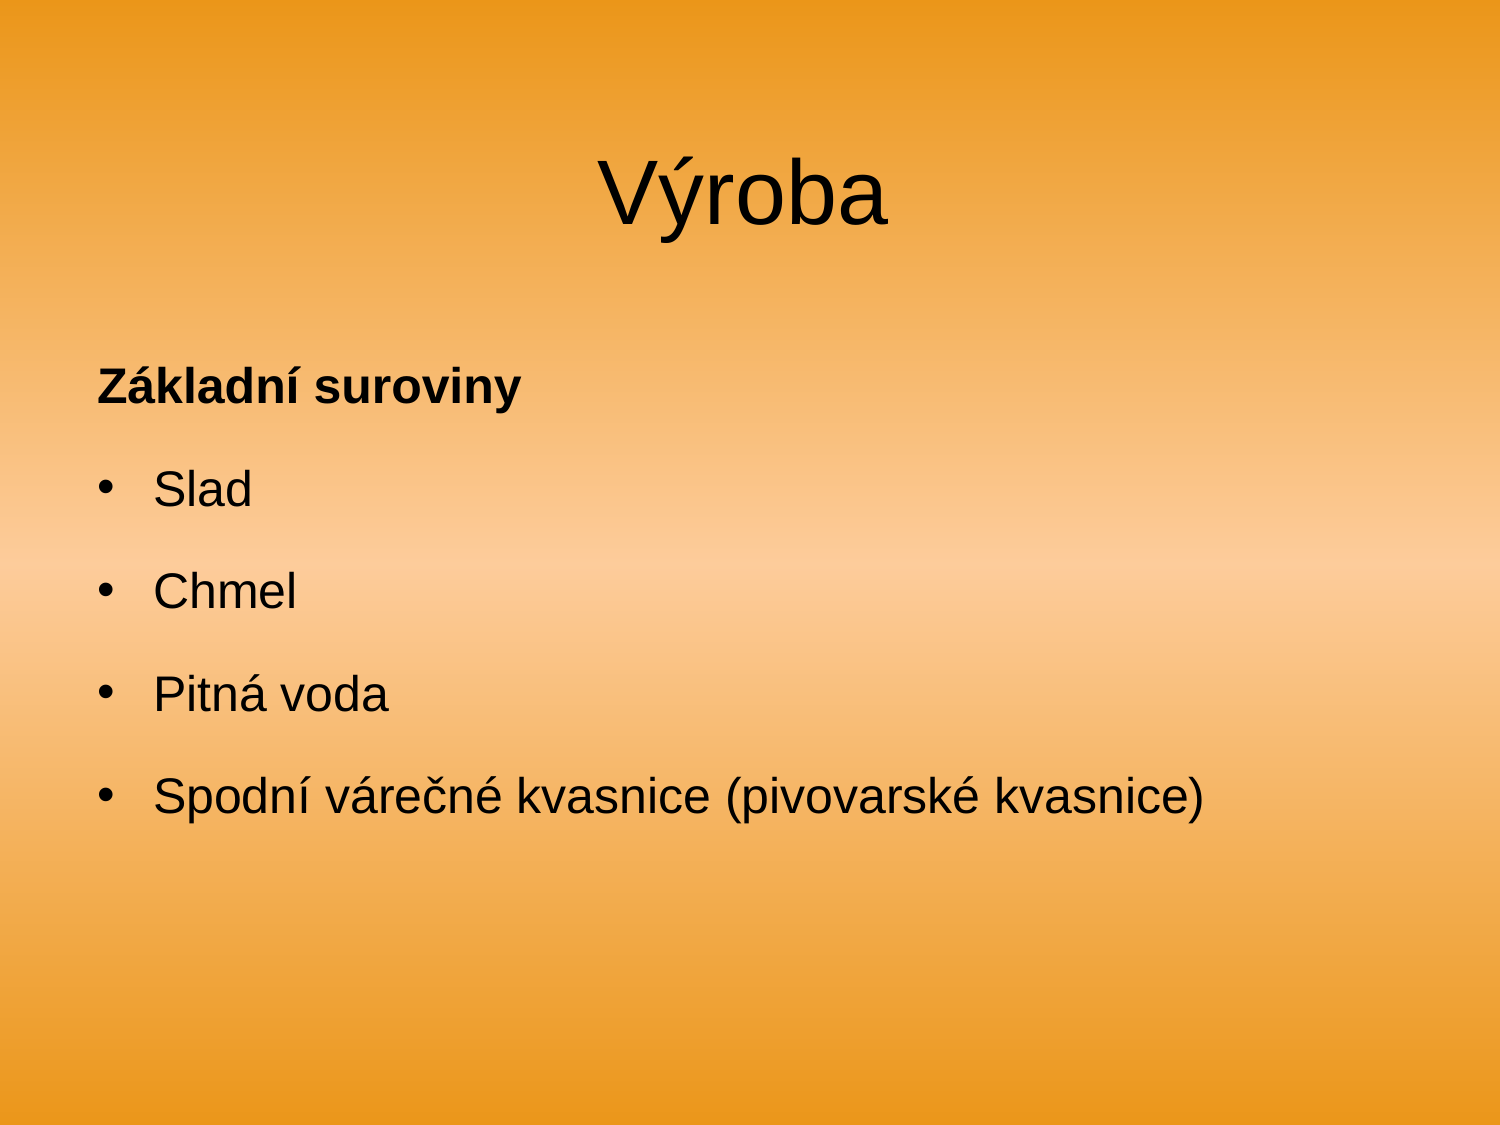

# Výroba
Základní suroviny
Slad
Chmel
Pitná voda
Spodní várečné kvasnice (pivovarské kvasnice)